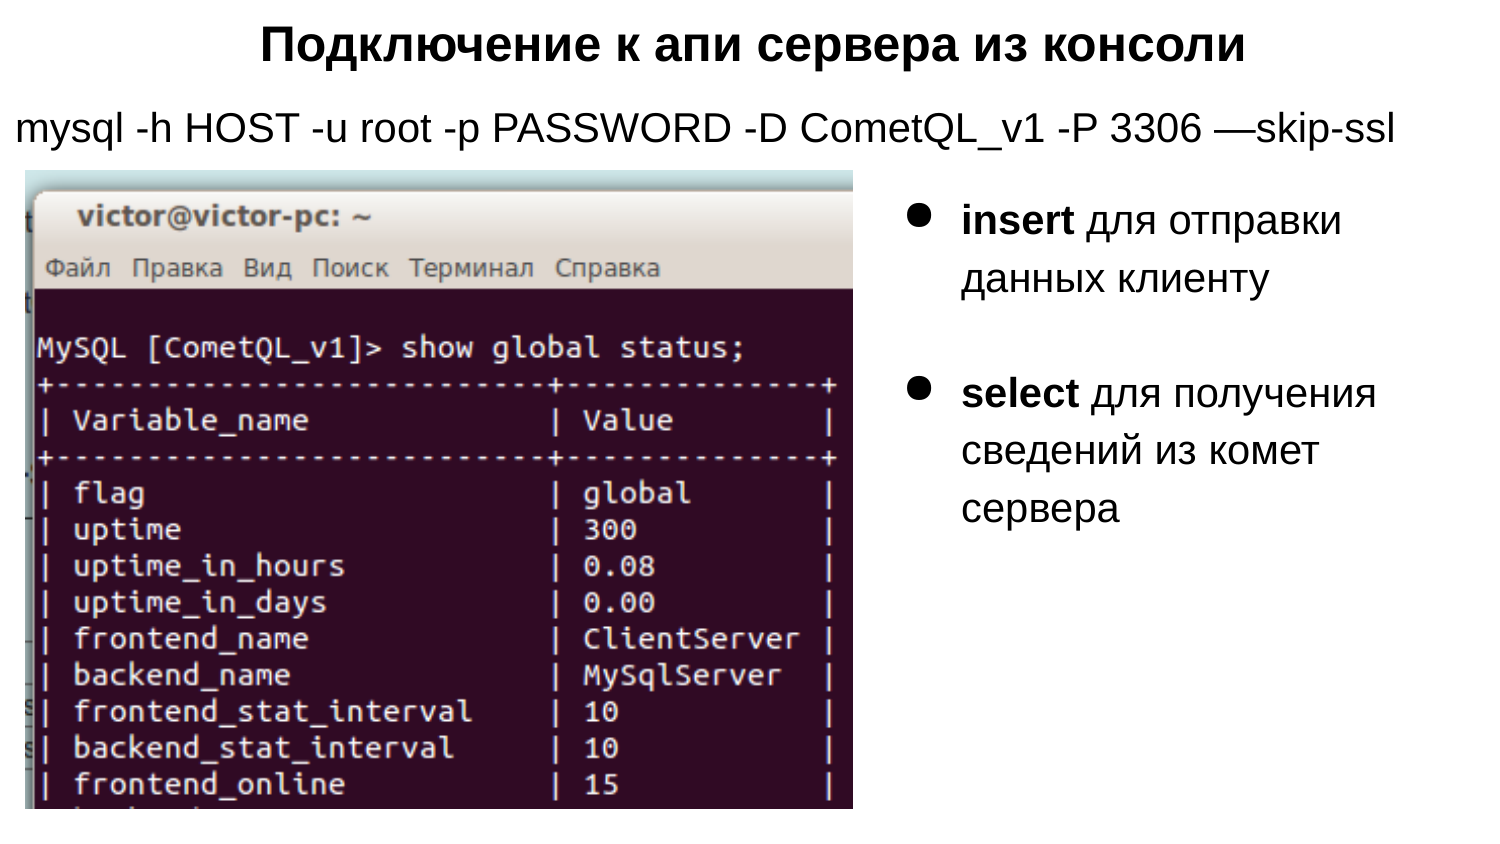

Подключение к апи сервера из консоли
mysql -h HOST -u root -p PASSWORD -D CometQL_v1 -P 3306 —skip-ssl
insert для отправки данных клиенту
select для получения сведений из комет сервера